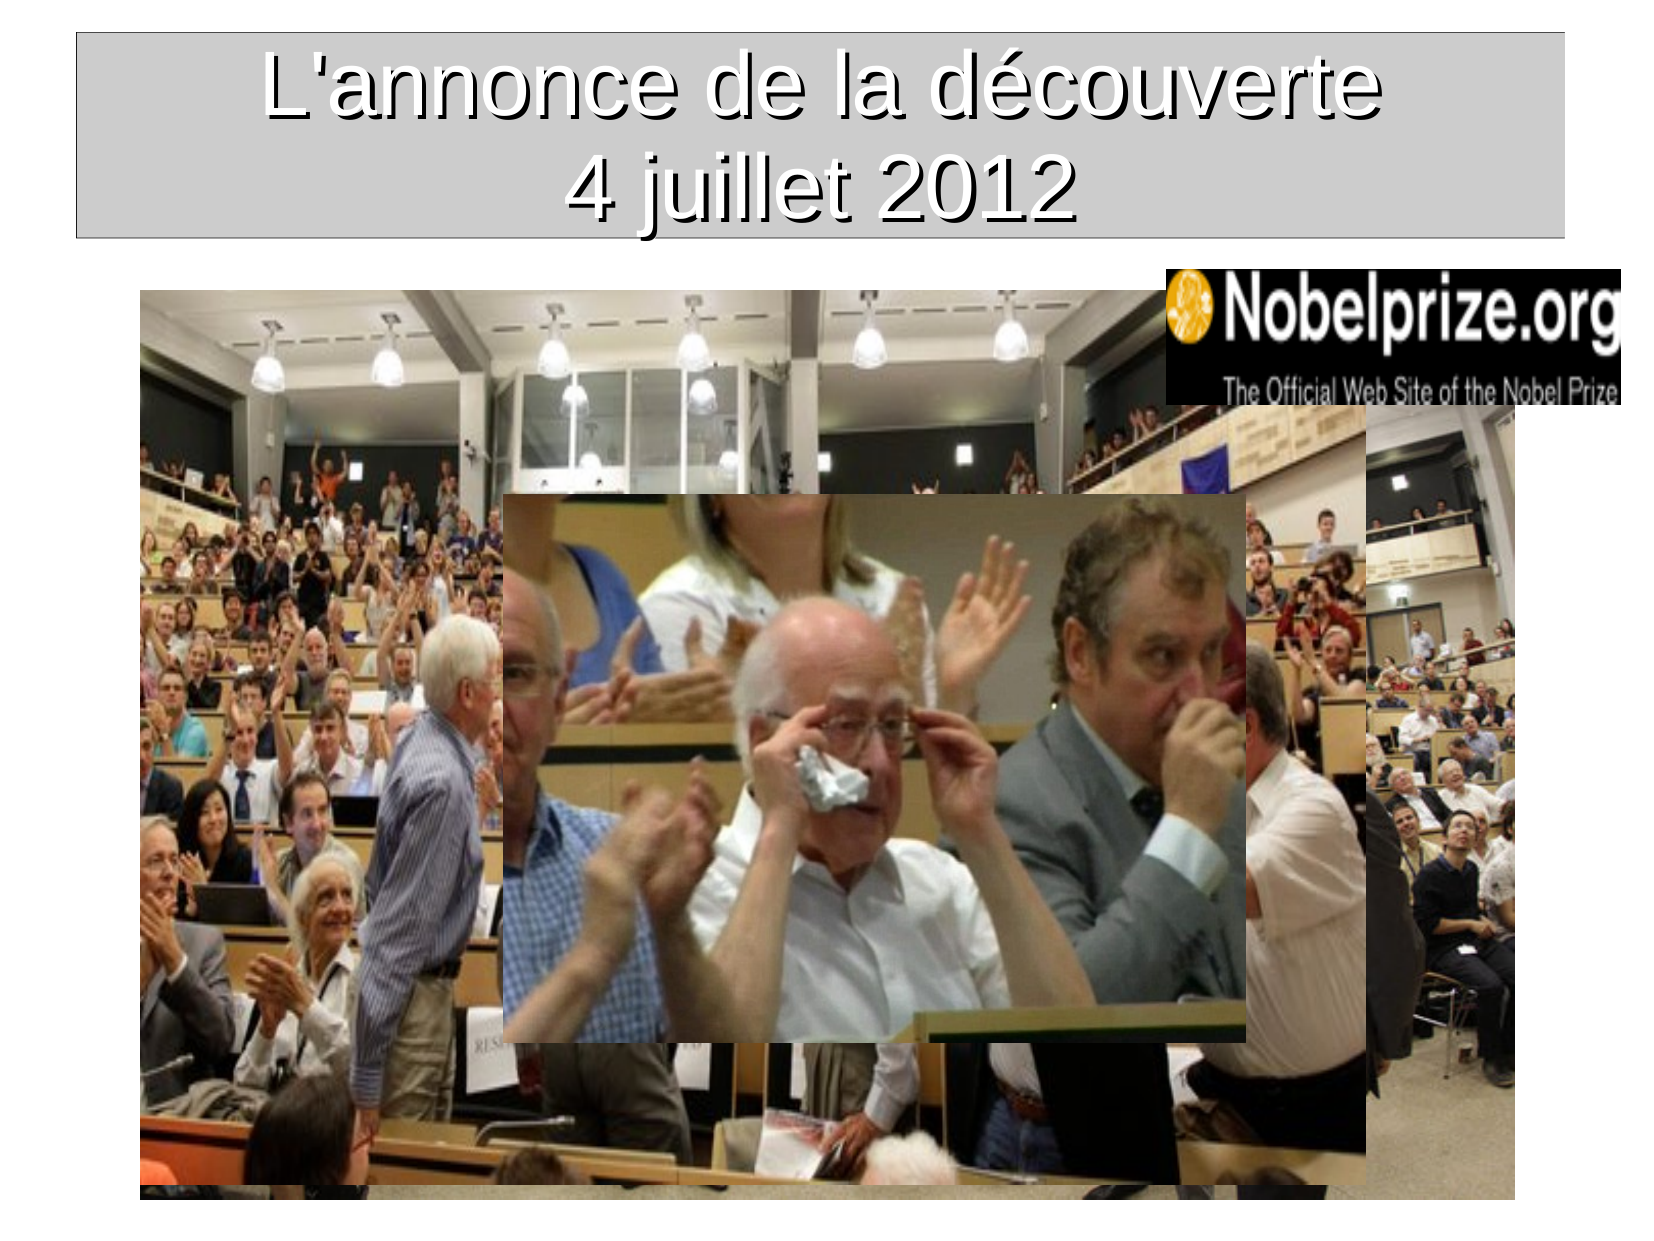

# L'annonce de la découverte 4 juillet 2012